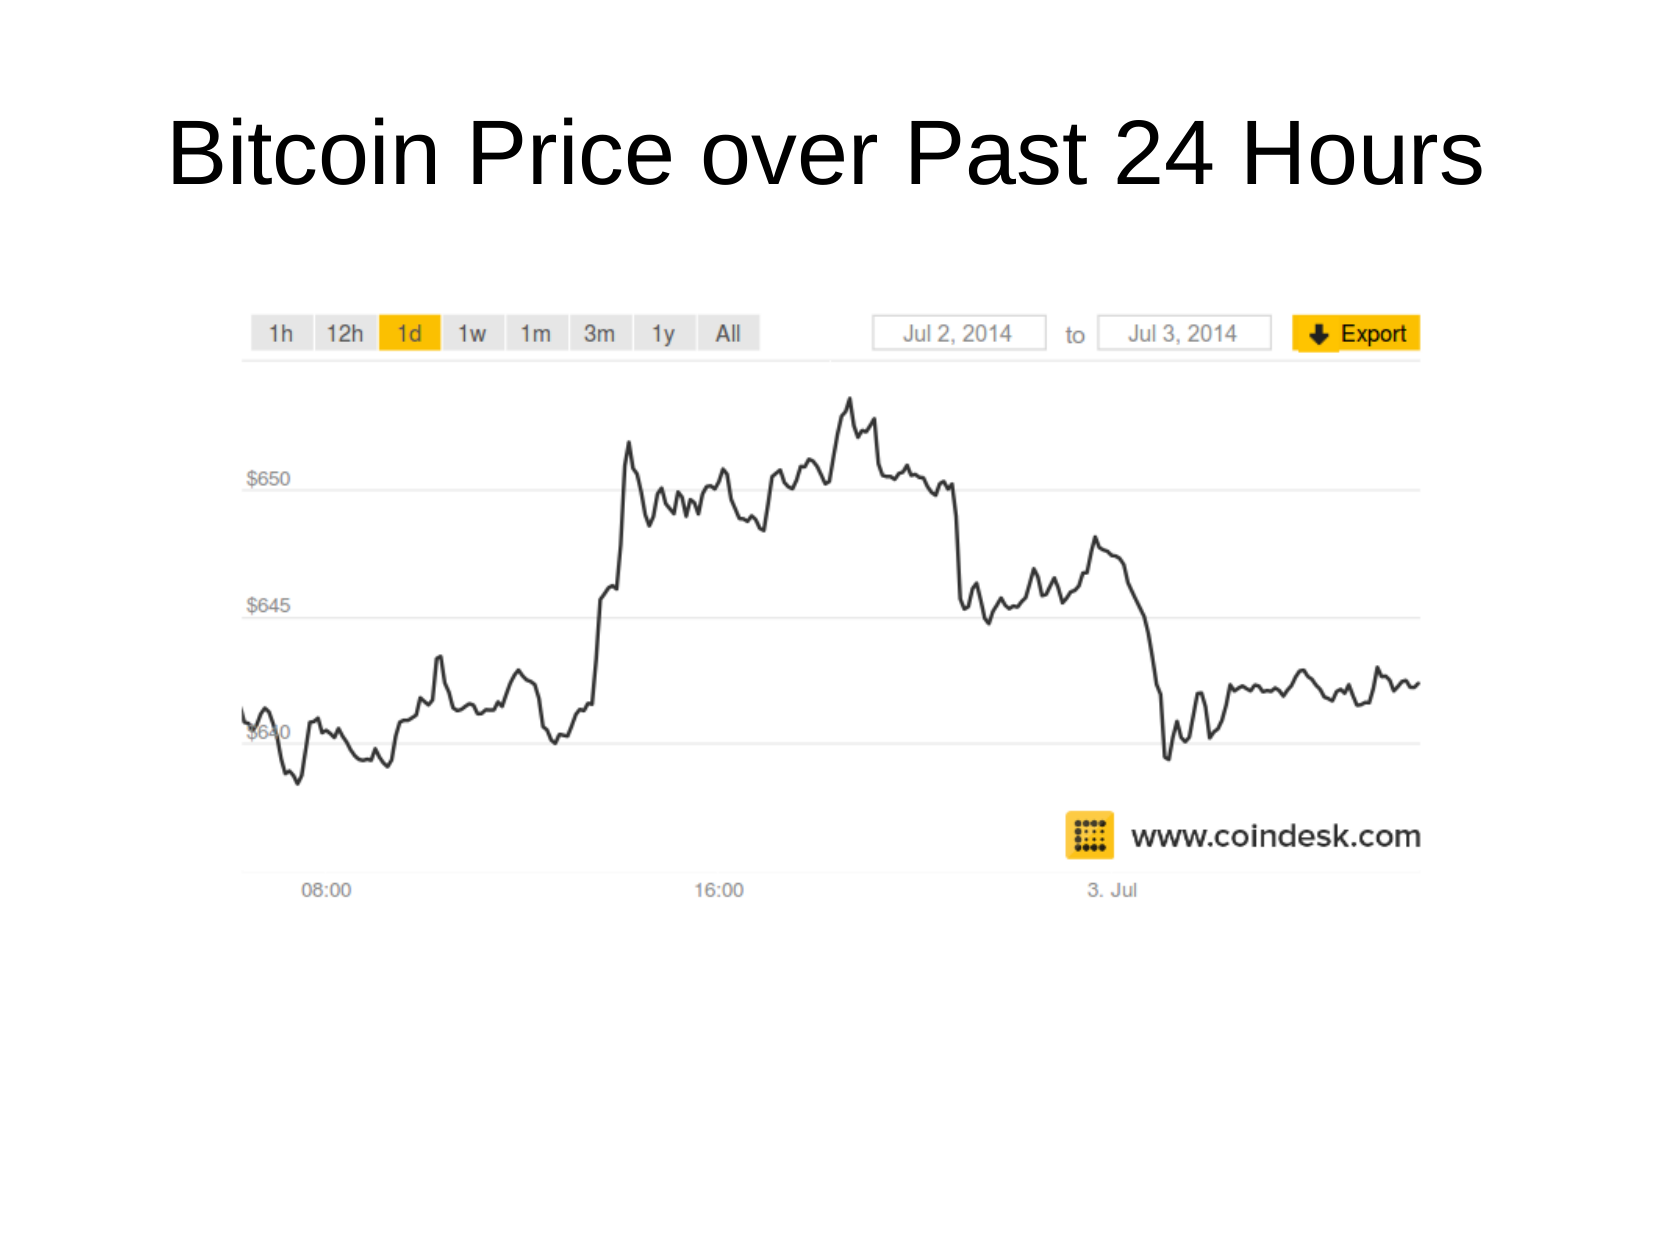

# Bitcoin Price over Past 24 Hours